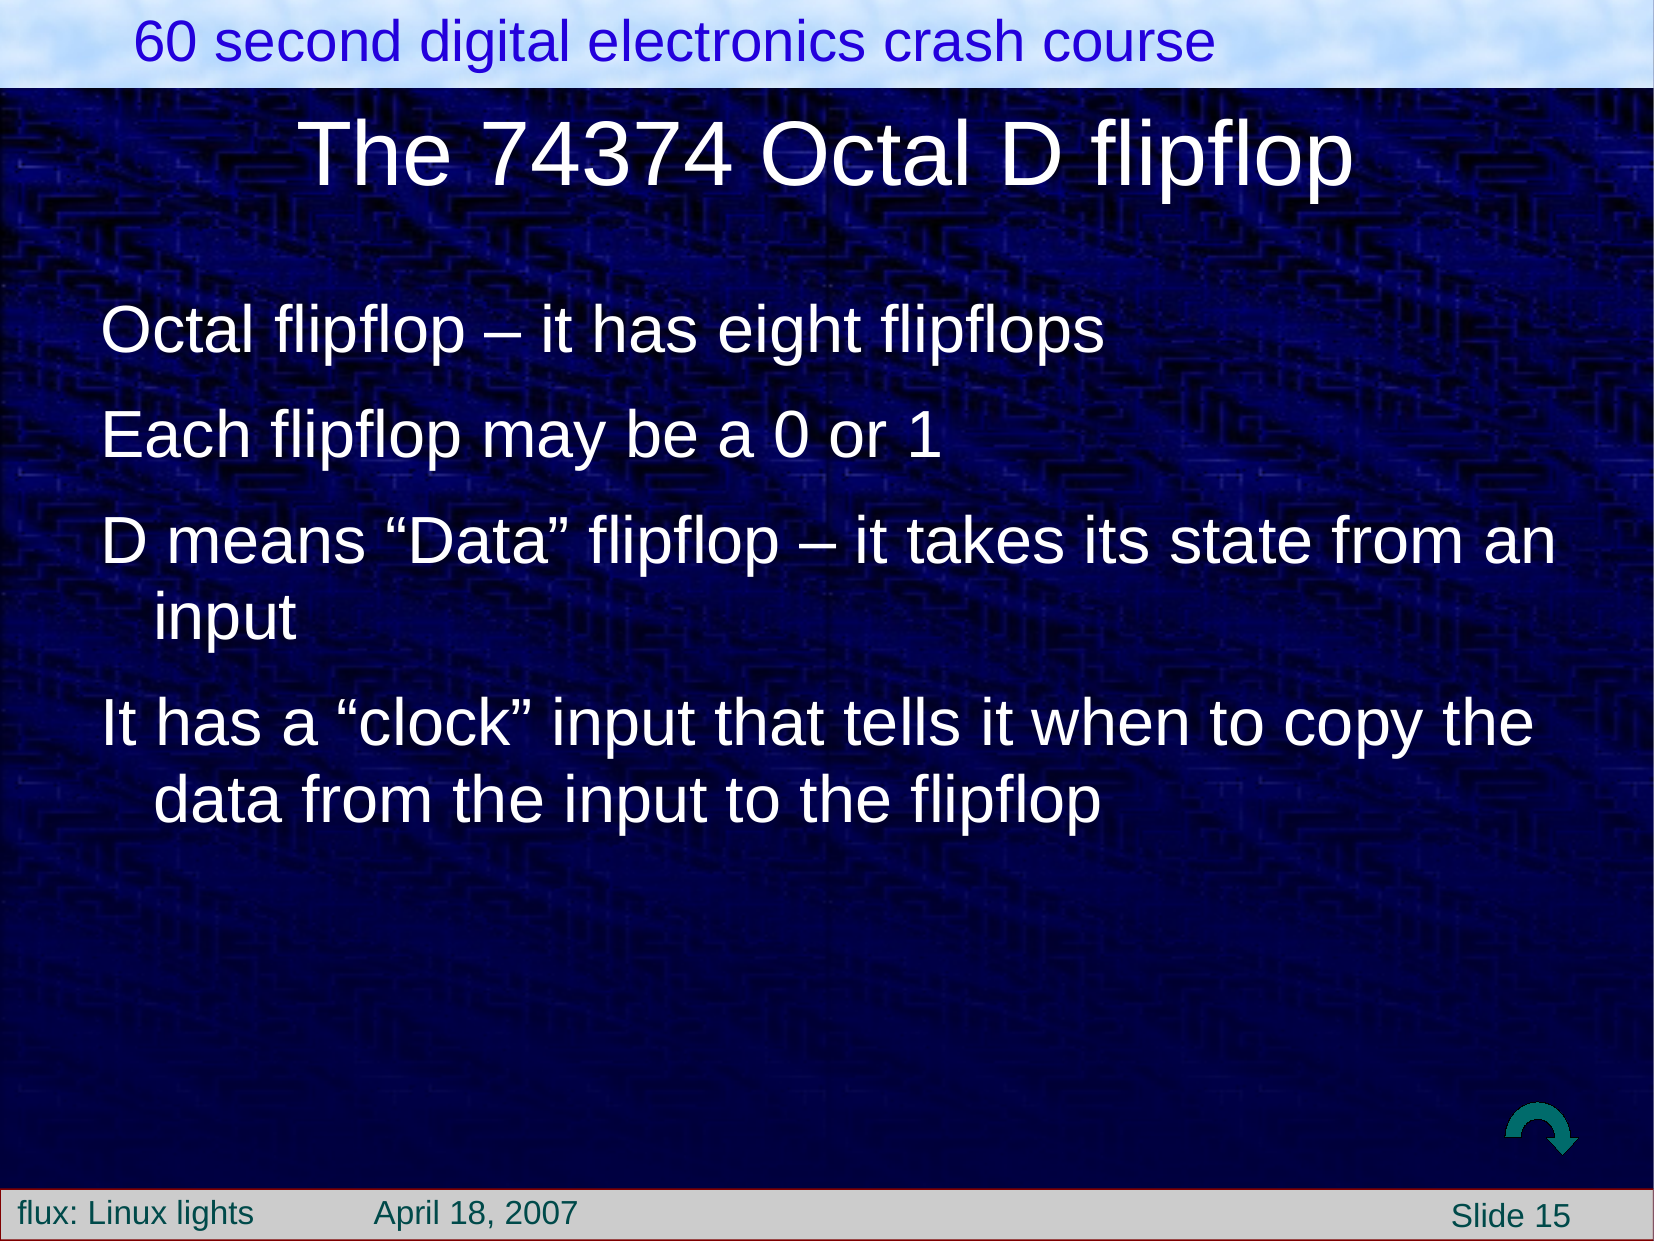

60 second digital electronics crash course
# The 74374 Octal D flipflop
Octal flipflop – it has eight flipflops
Each flipflop may be a 0 or 1
D means “Data” flipflop – it takes its state from an input
It has a “clock” input that tells it when to copy the data from the input to the flipflop
flux: Linux lights	April 18, 2007
Slide